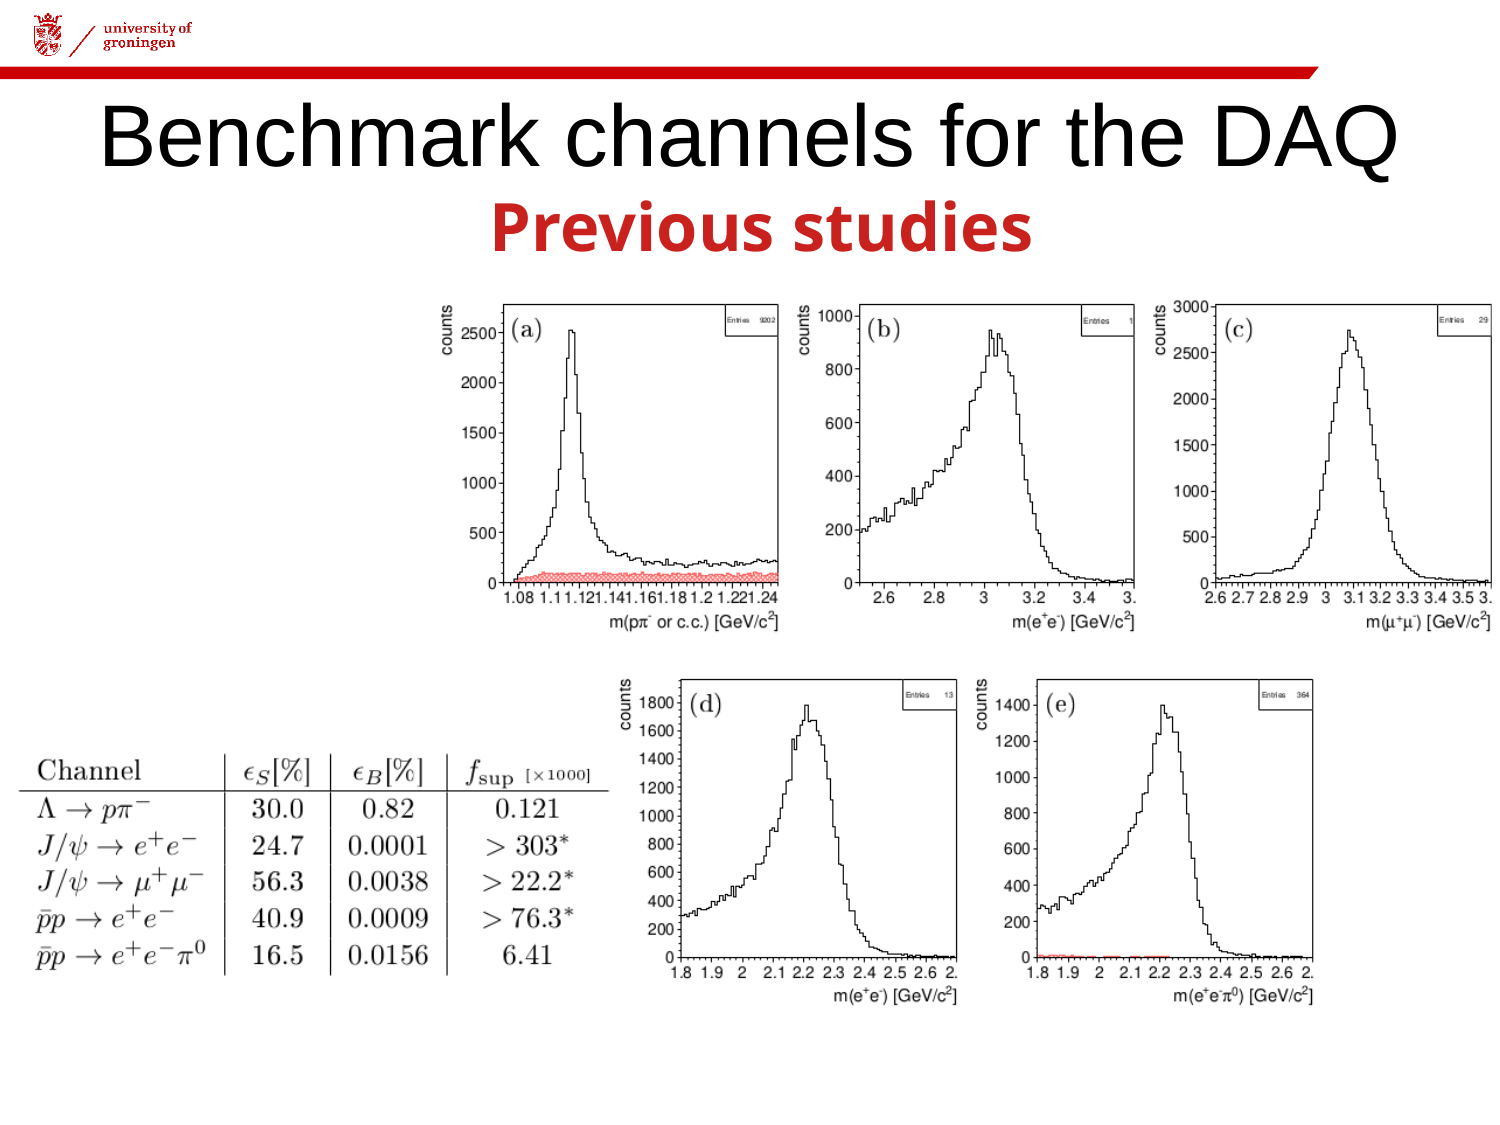

# Benchmark channels for the DAQ
Previous studies